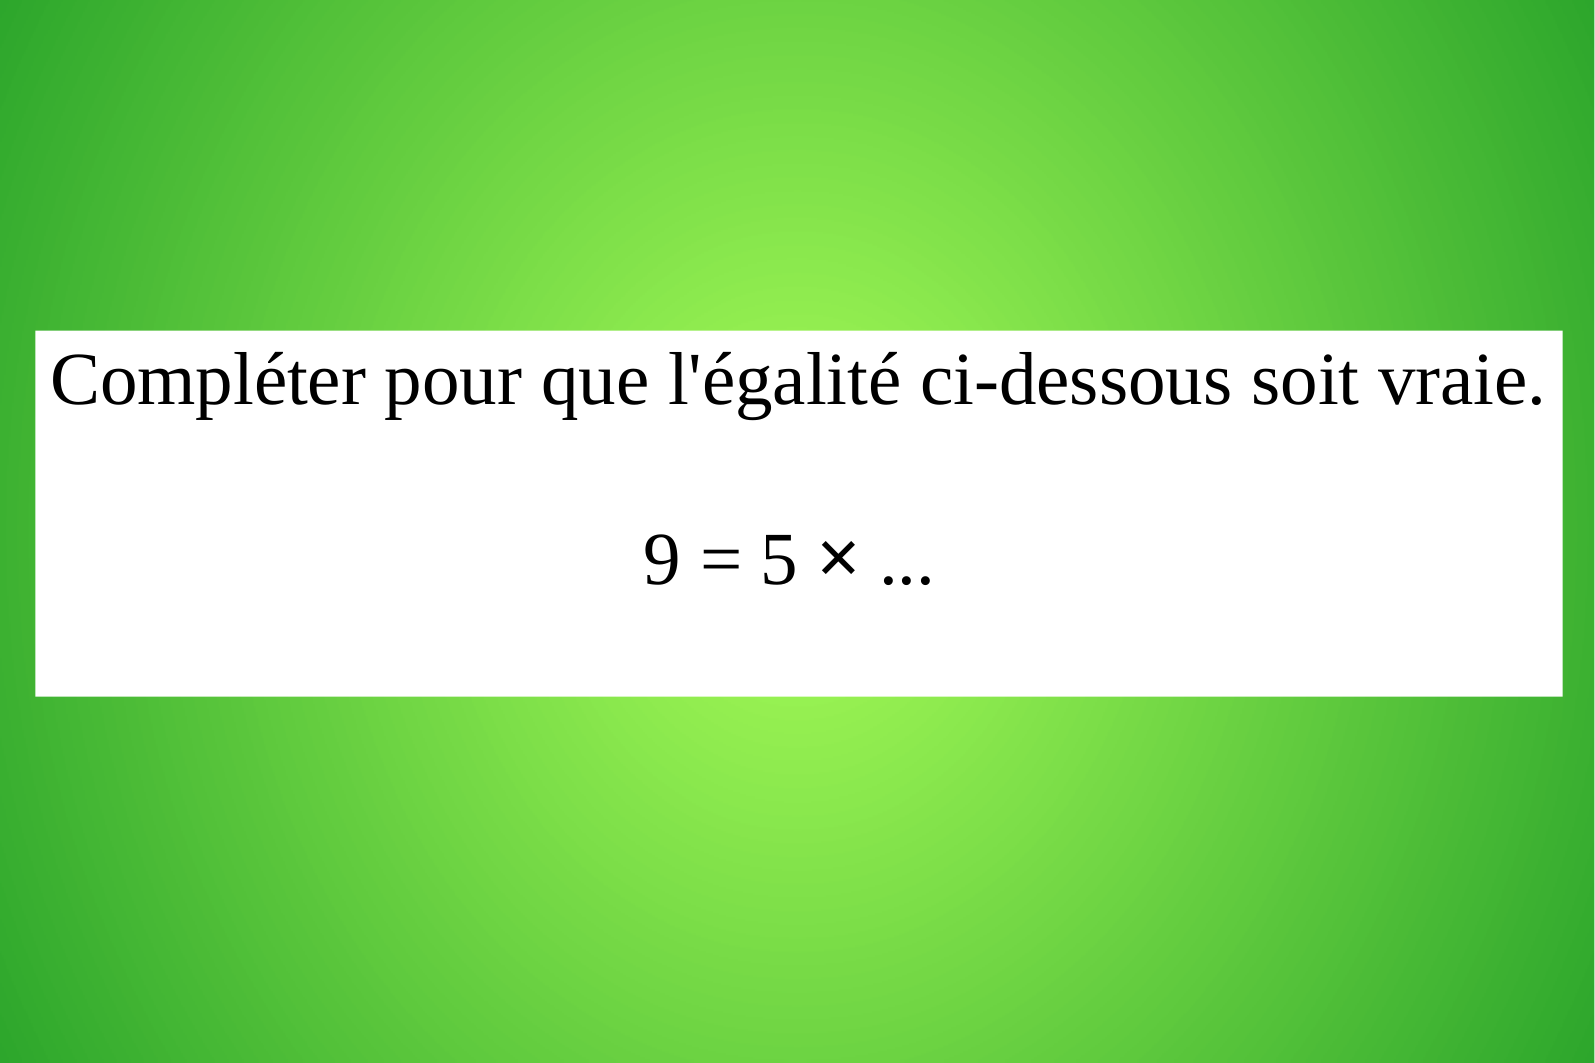

Compléter pour que l'égalité ci-dessous soit vraie.
9 = 5 × ...